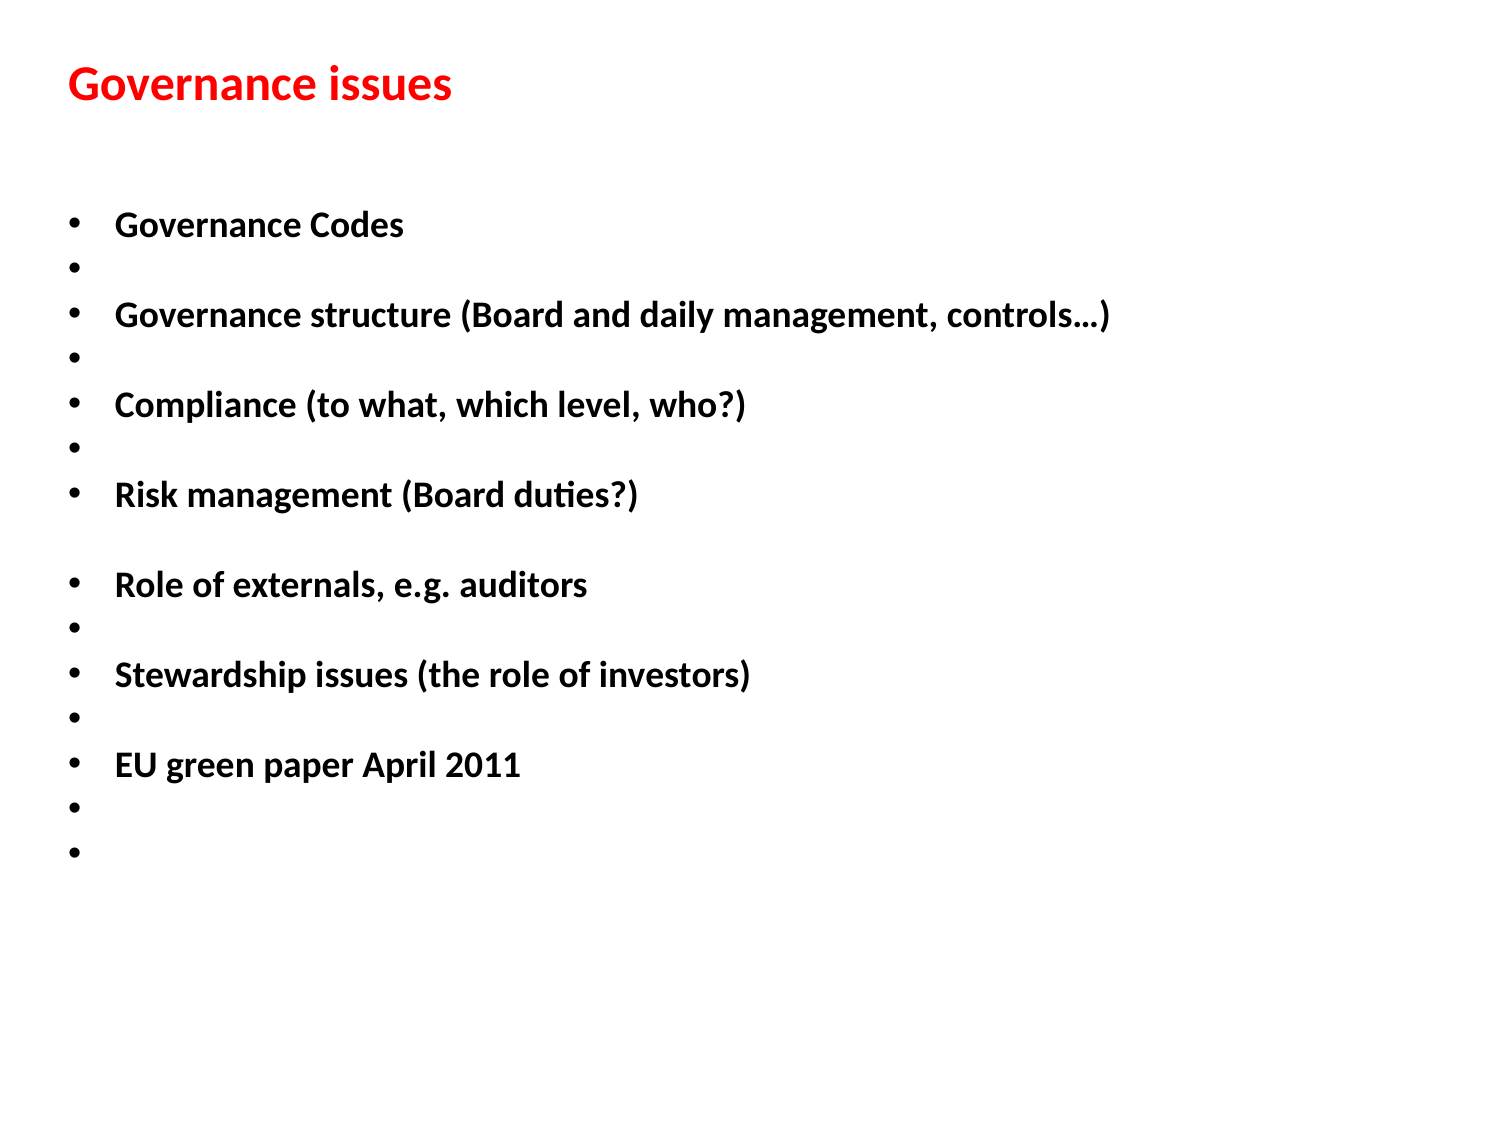

Governance issues
Governance Codes
Governance structure (Board and daily management, controls…)
Compliance (to what, which level, who?)
Risk management (Board duties?)
Role of externals, e.g. auditors
Stewardship issues (the role of investors)
EU green paper April 2011